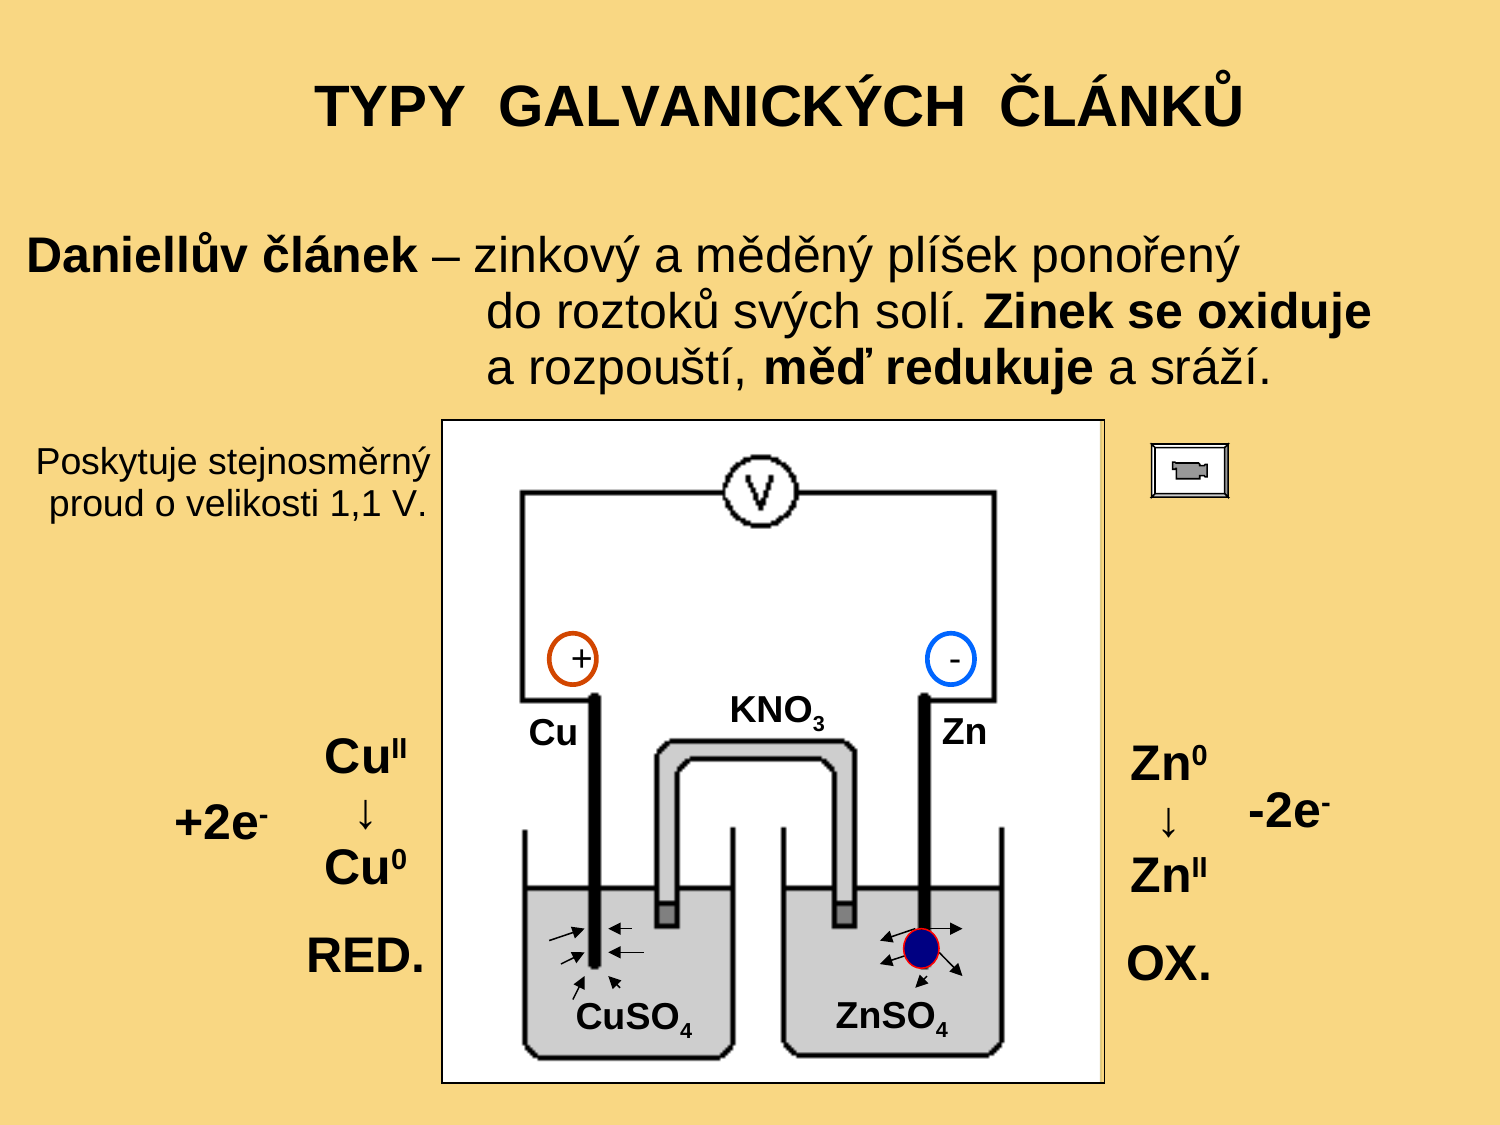

TYPY GALVANICKÝCH ČLÁNKŮ
Daniellův článek – zinkový a měděný plíšek ponořený
 do roztoků svých solí. Zinek se oxiduje
 a rozpouští, měď redukuje a sráží.
Poskytuje stejnosměrný
 proud o velikosti 1,1 V.
+
-
KNO3
Zn
Cu
CuII
↓
Cu0
RED.
Zn0
↓
ZnII
OX.
-2e-
+2e-
ZnSO4
CuSO4